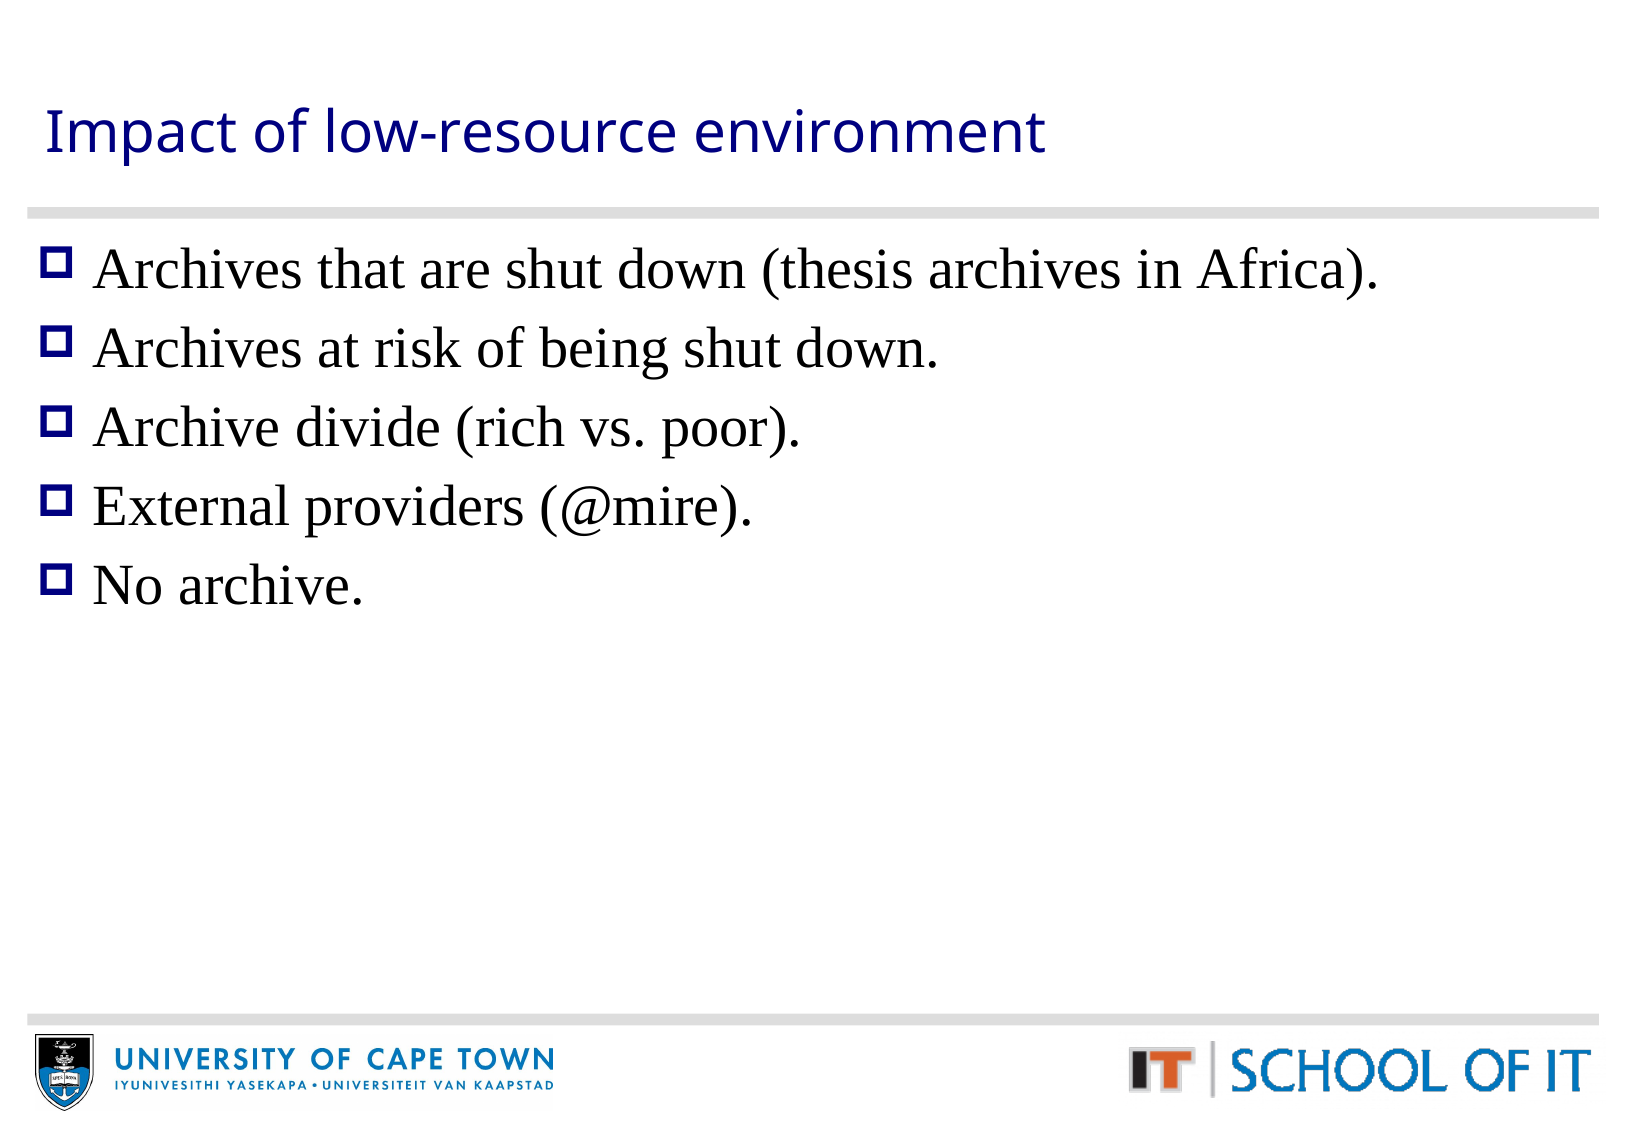

# Impact of low-resource environment
Archives that are shut down (thesis archives in Africa).
Archives at risk of being shut down.
Archive divide (rich vs. poor).
External providers (@mire).
No archive.